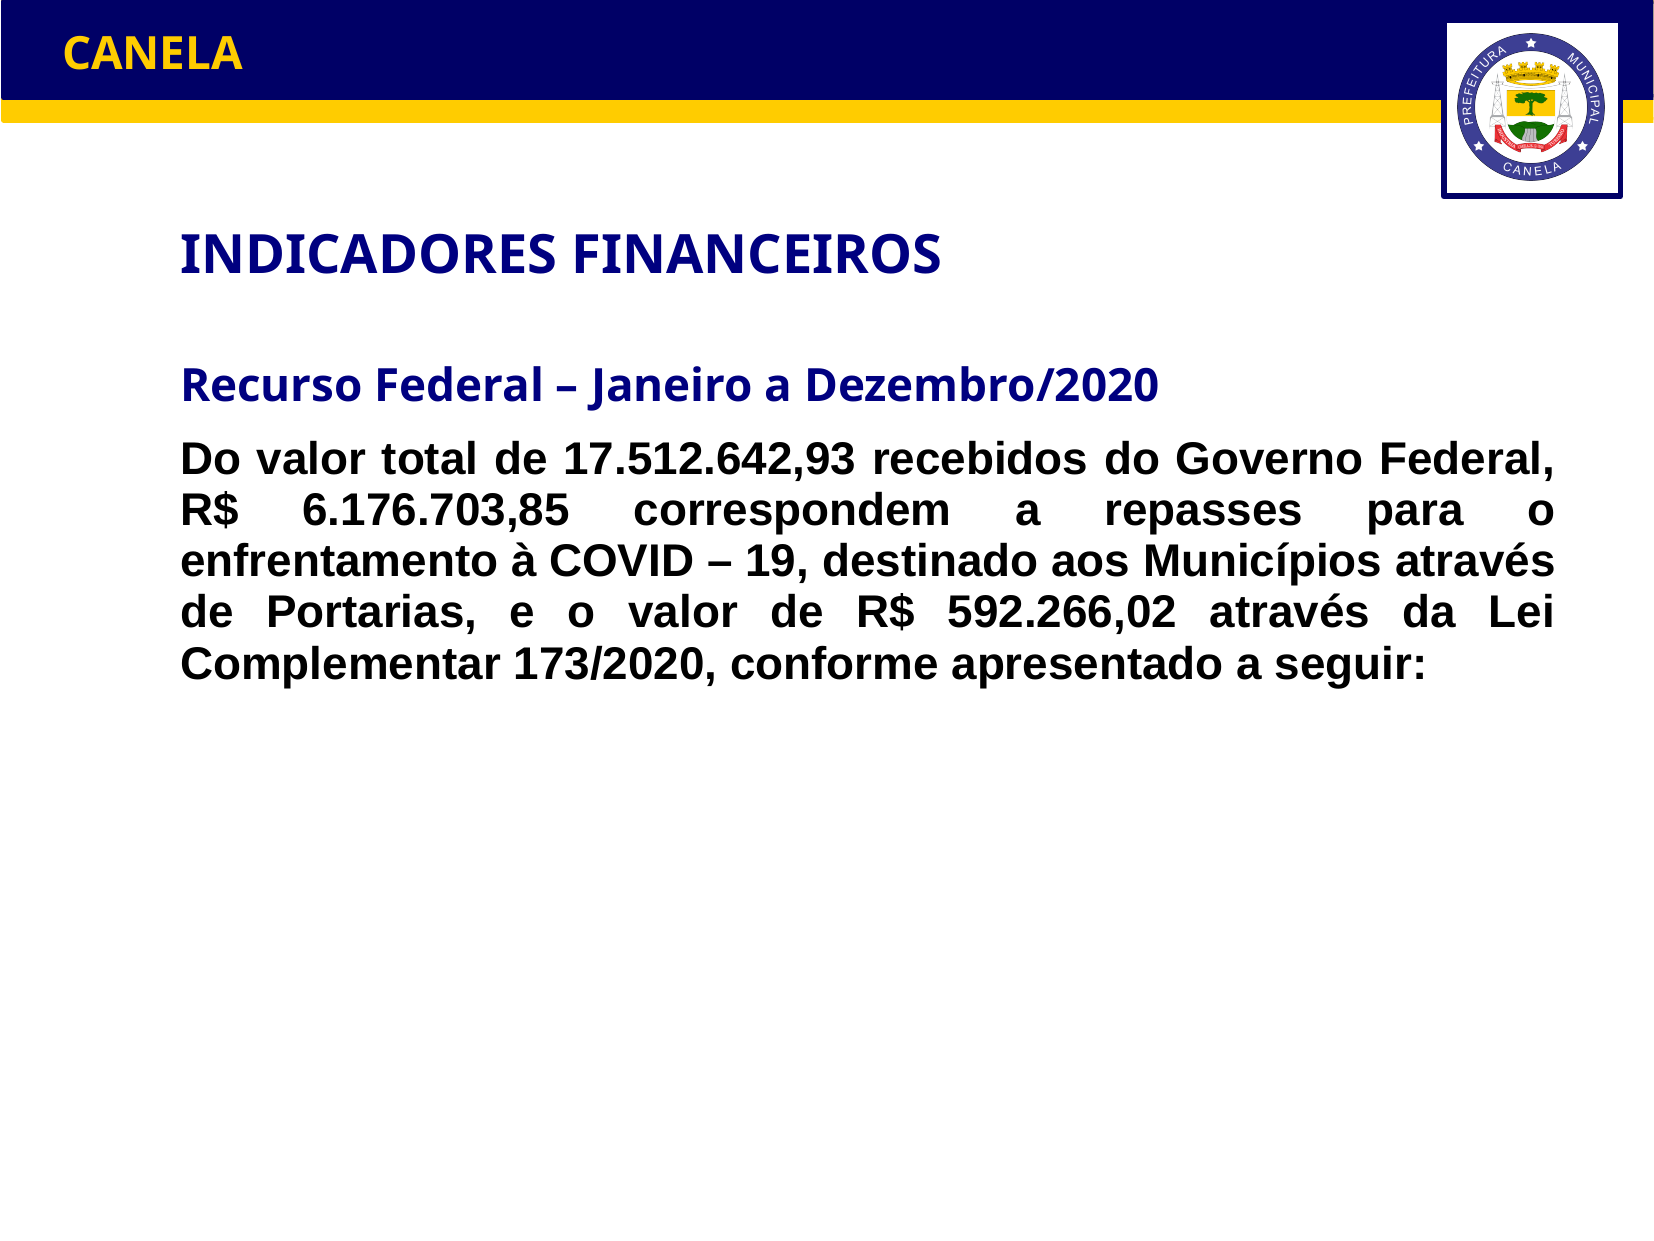

CANELA
CANELA
INDICADORES FINANCEIROS
Recurso Federal – Janeiro a Dezembro/2020
Do valor total de 17.512.642,93 recebidos do Governo Federal, R$ 6.176.703,85 correspondem a repasses para o enfrentamento à COVID – 19, destinado aos Municípios através de Portarias, e o valor de R$ 592.266,02 através da Lei Complementar 173/2020, conforme apresentado a seguir: